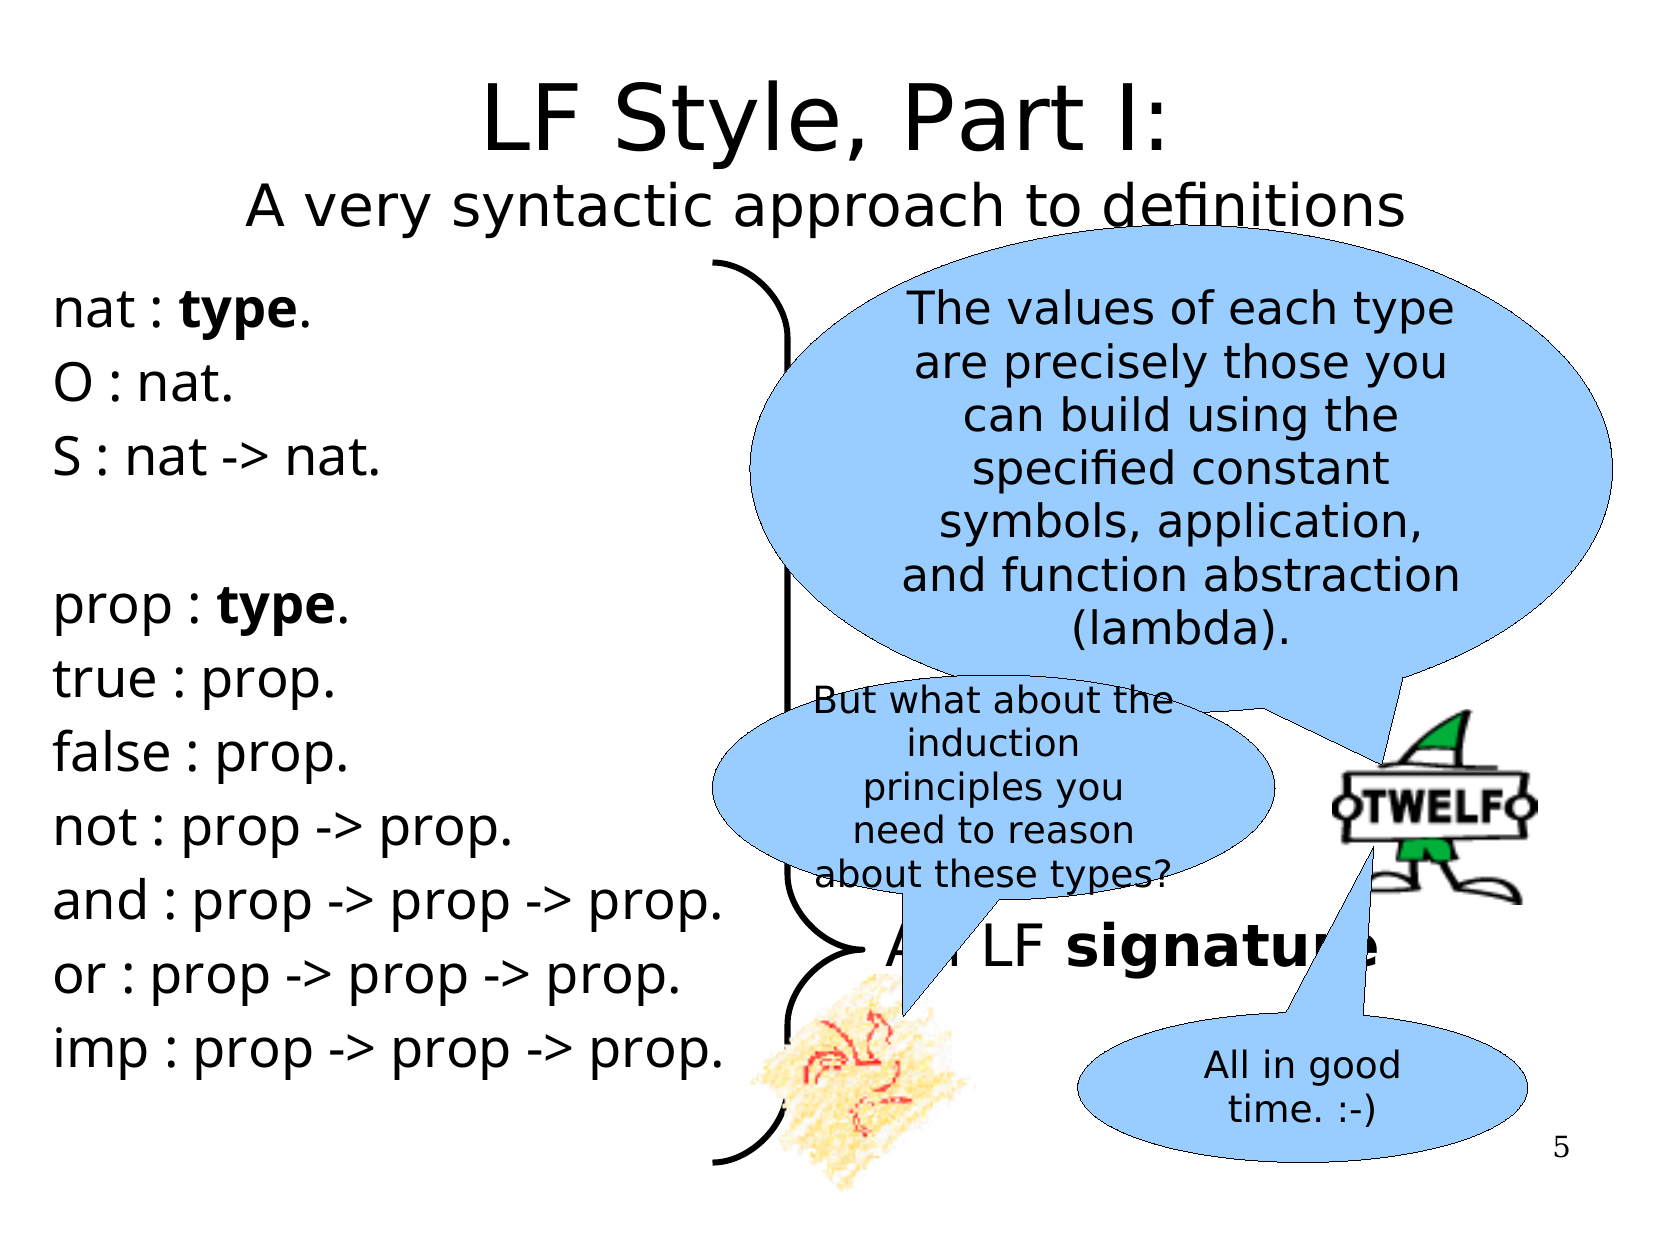

# LF Style, Part I: A very syntactic approach to definitions
The values of each type are precisely those you can build using the specified constant symbols, application, and function abstraction (lambda).
nat : type.
O : nat.
S : nat -> nat.
prop : type.
true : prop.
false : prop.
not : prop -> prop.
and : prop -> prop -> prop.
or : prop -> prop -> prop.
imp : prop -> prop -> prop.
An LF signature
But what about the induction principles you need to reason about these types?
All in good time. :-)
5